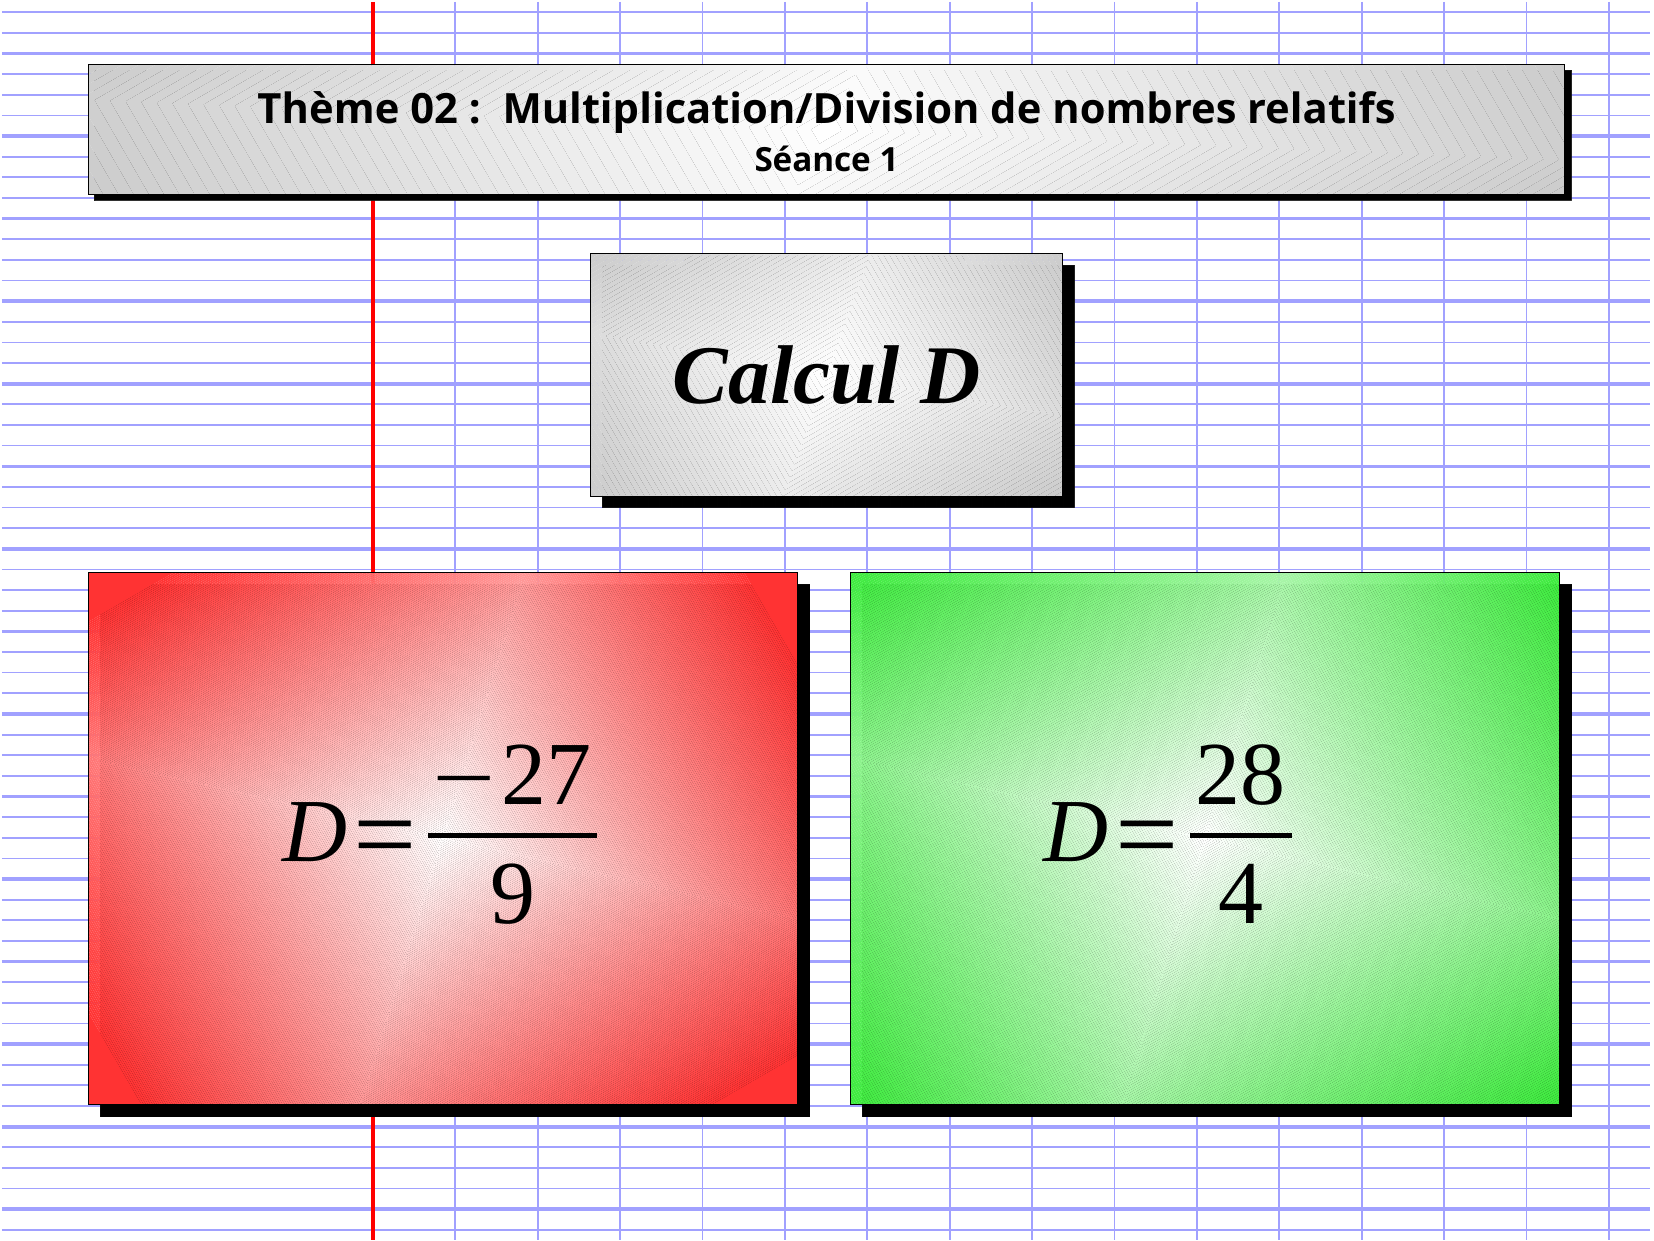

Thème 02 : Multiplication/Division de nombres relatifs
Séance 1
Calcul D
10
11
12
13
14
15
9
0
1
2
3
4
5
6
7
8